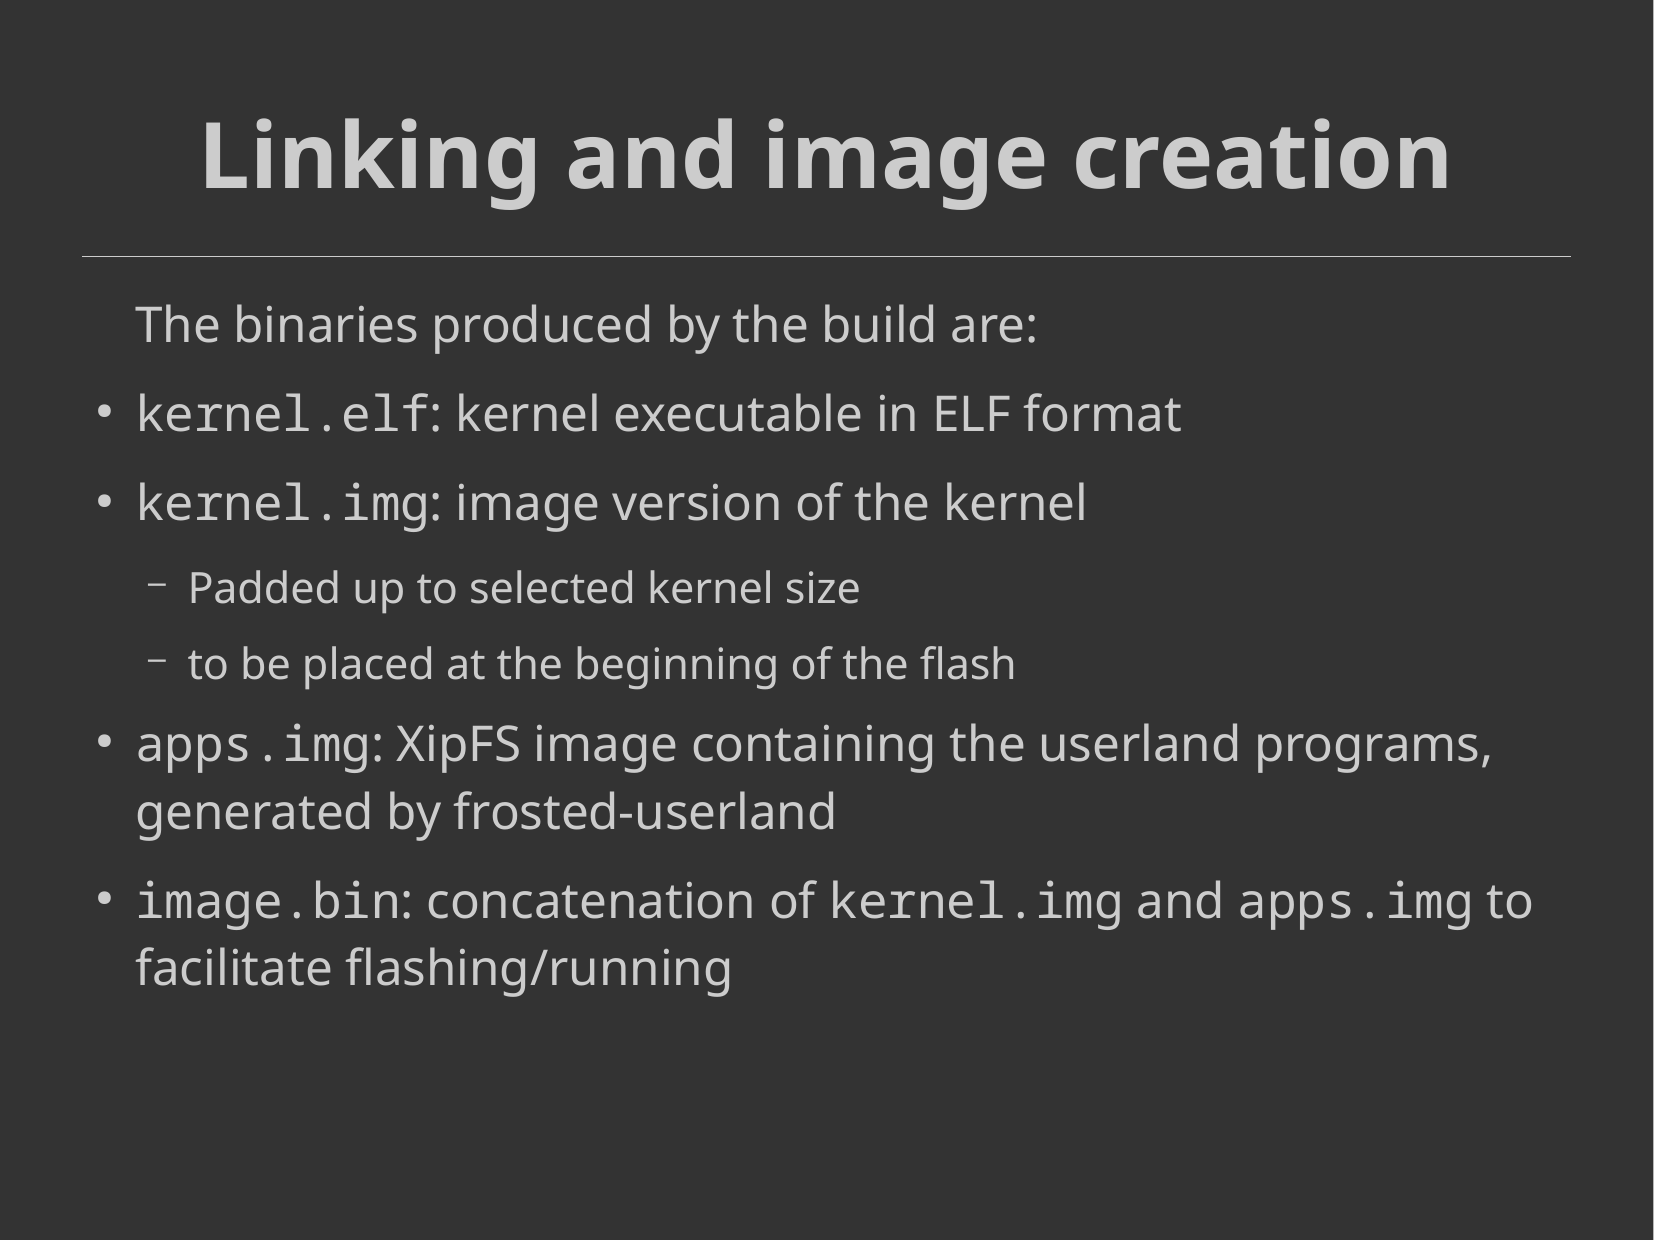

# Linking and image creation
The binaries produced by the build are:
kernel.elf: kernel executable in ELF format
kernel.img: image version of the kernel
Padded up to selected kernel size
to be placed at the beginning of the flash
apps.img: XipFS image containing the userland programs, generated by frosted-userland
image.bin: concatenation of kernel.img and apps.img to facilitate flashing/running